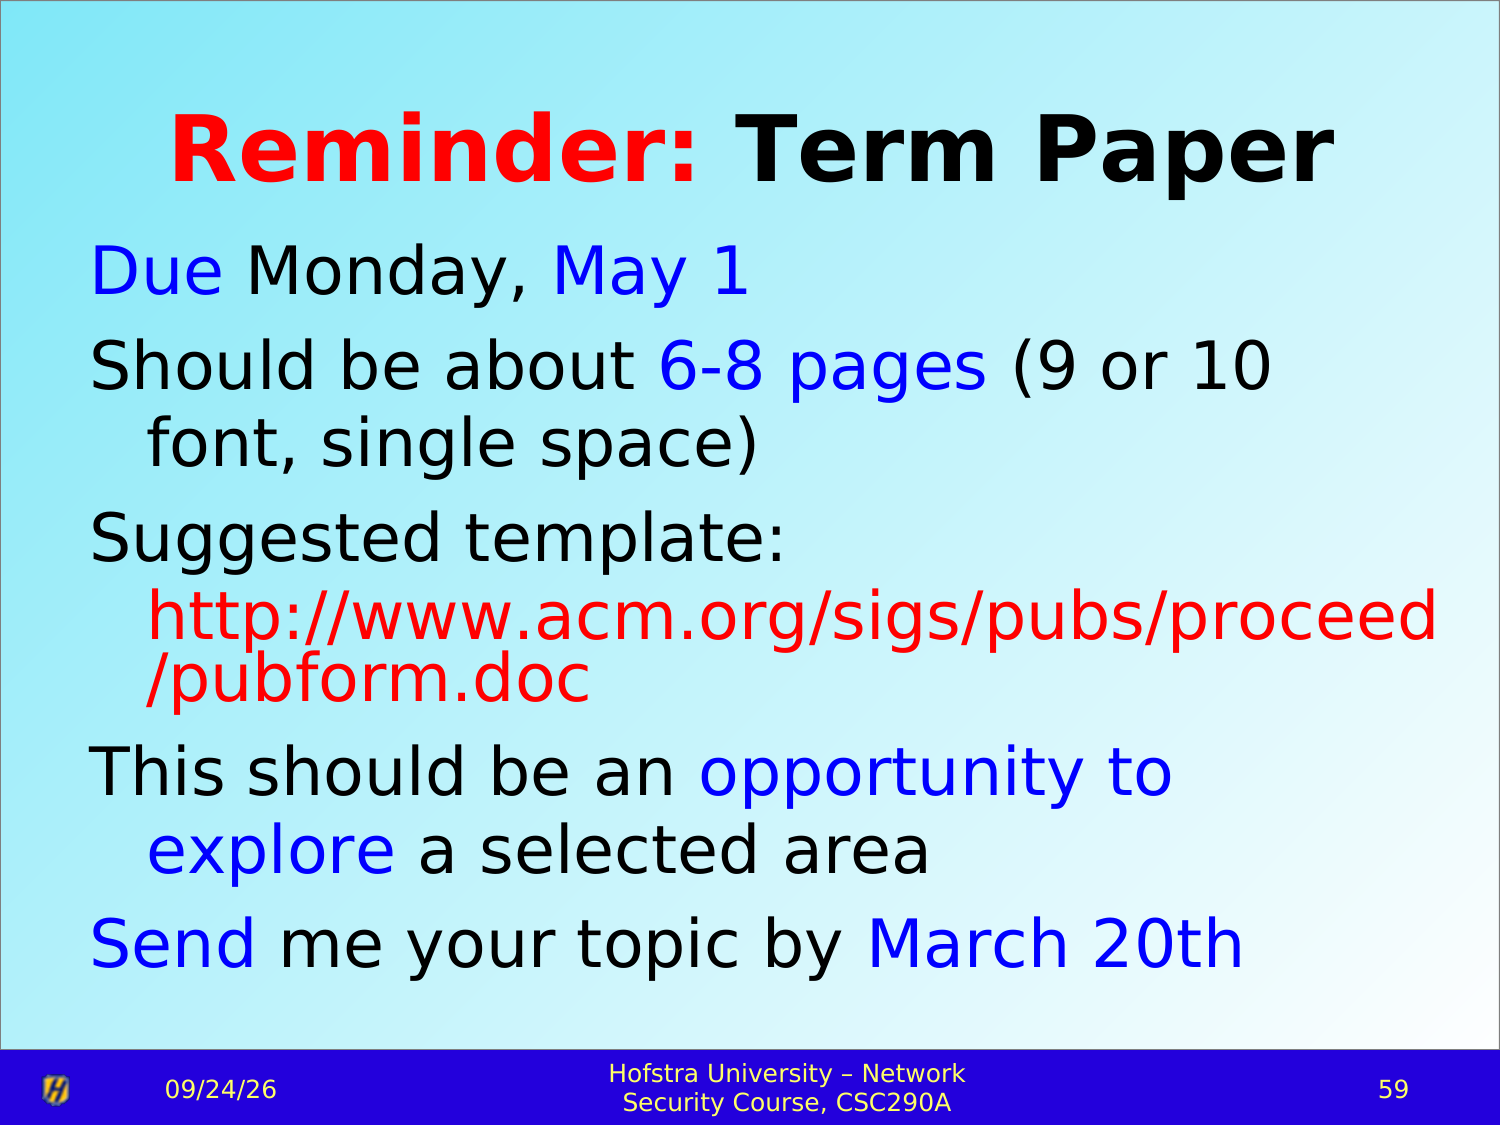

# Reminder: Term Paper
Due Monday, May 1
Should be about 6-8 pages (9 or 10 font, single space)
Suggested template:
http://www.acm.org/sigs/pubs/proceed/pubform.doc
This should be an opportunity to explore a selected area
Send me your topic by March 20th
59